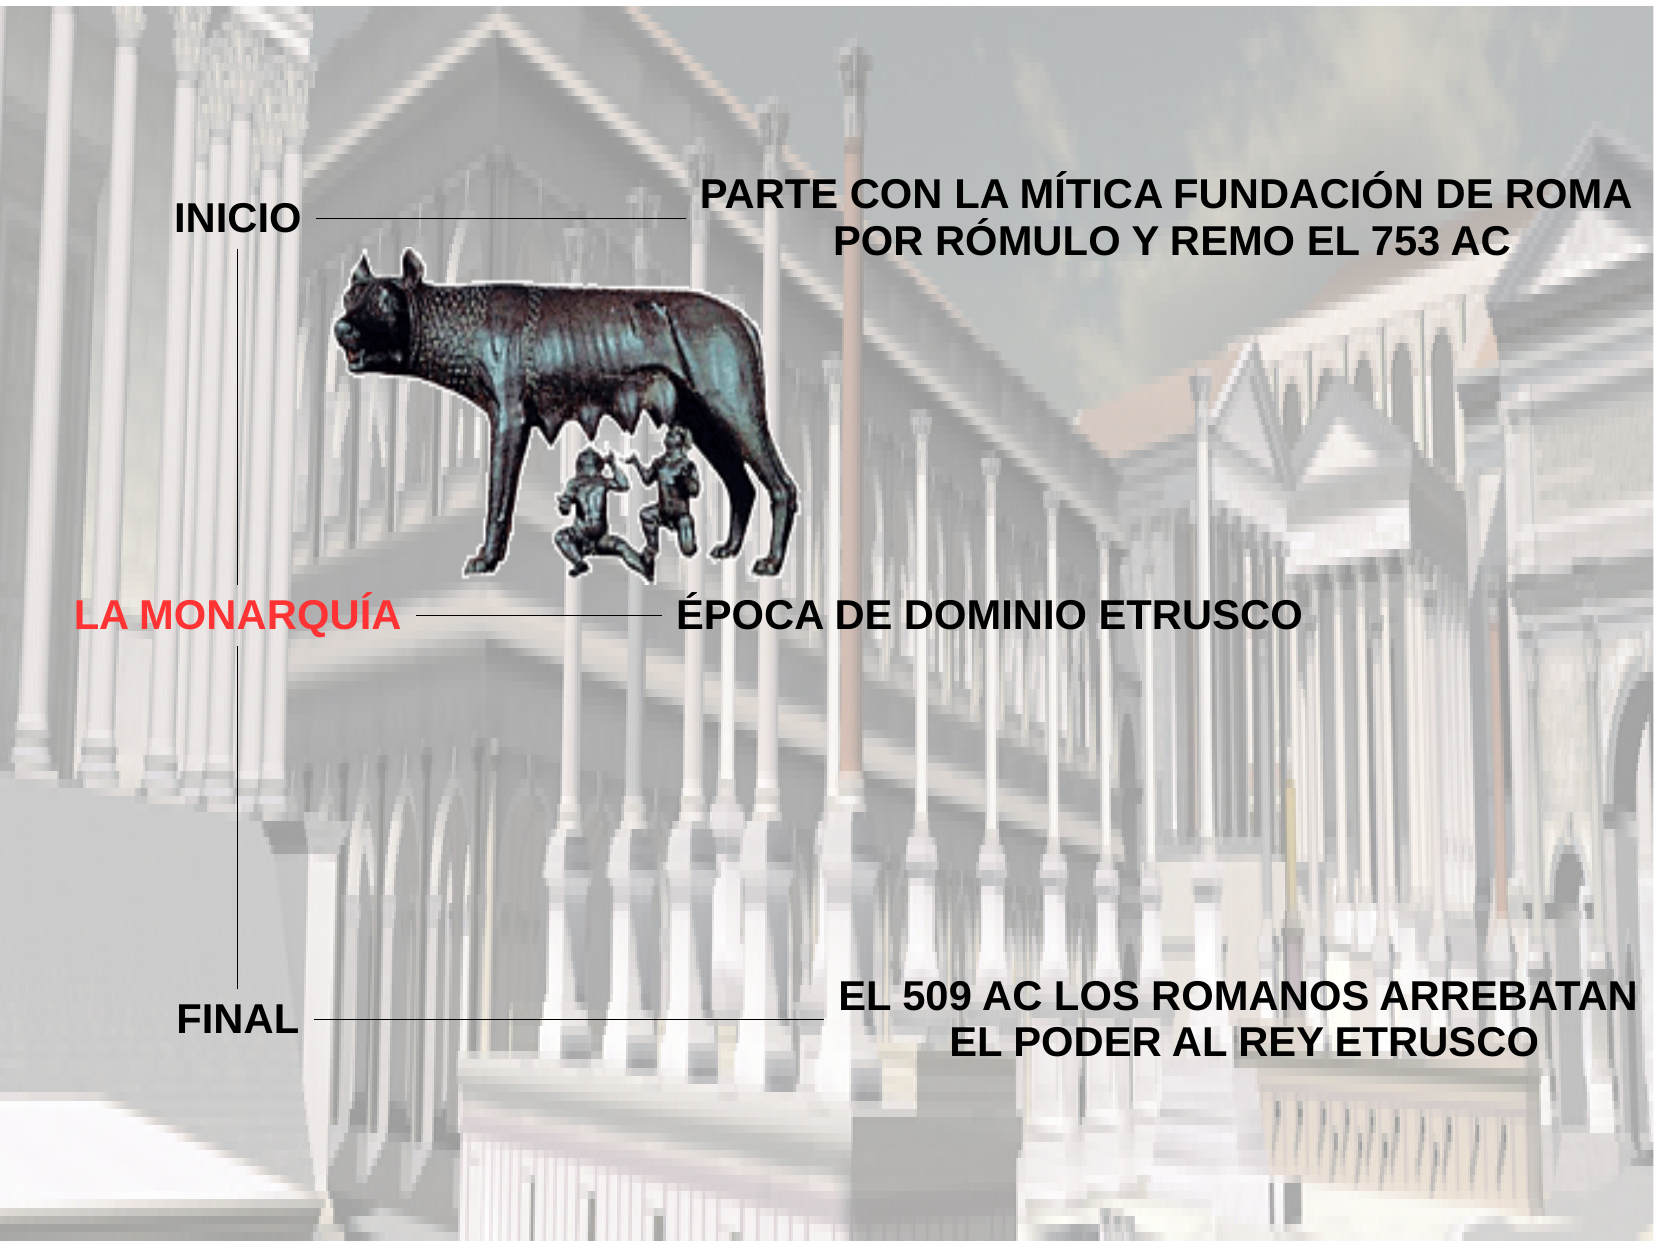

PARTE CON LA MÍTICA FUNDACIÓN DE ROMA
 POR RÓMULO Y REMO EL 753 AC
INICIO
LA MONARQUÍA
ÉPOCA DE DOMINIO ETRUSCO
EL 509 AC LOS ROMANOS ARREBATAN
 EL PODER AL REY ETRUSCO
FINAL